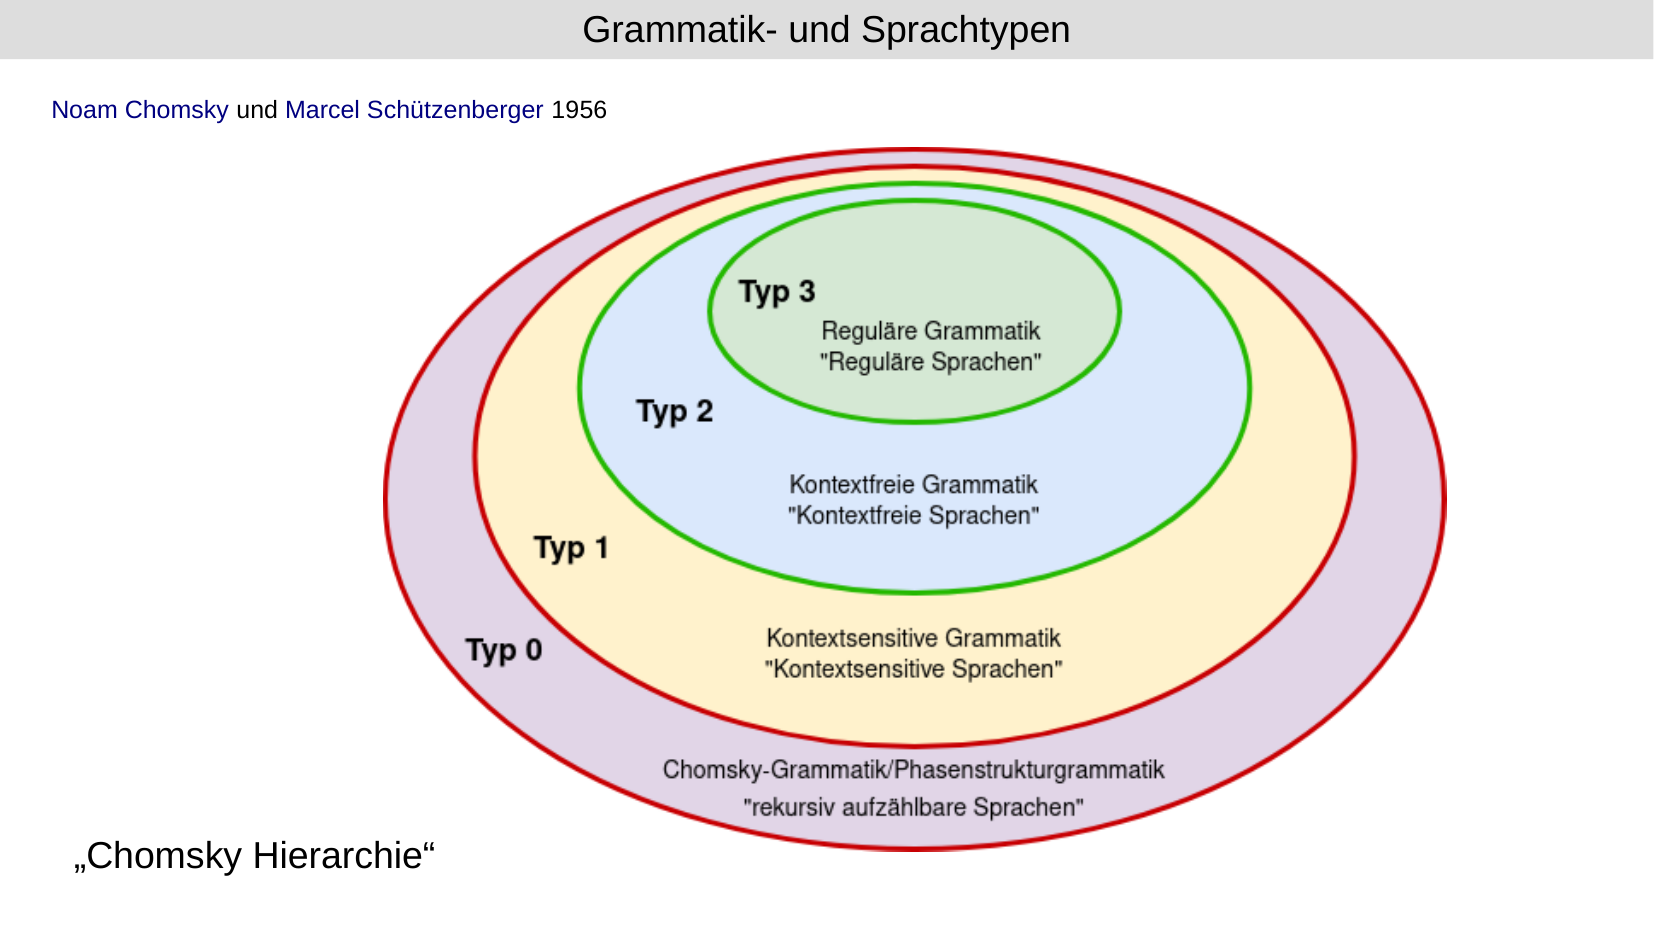

# Grammatik- und Sprachtypen
 Noam Chomsky und Marcel Schützenberger 1956
„Chomsky Hierarchie“